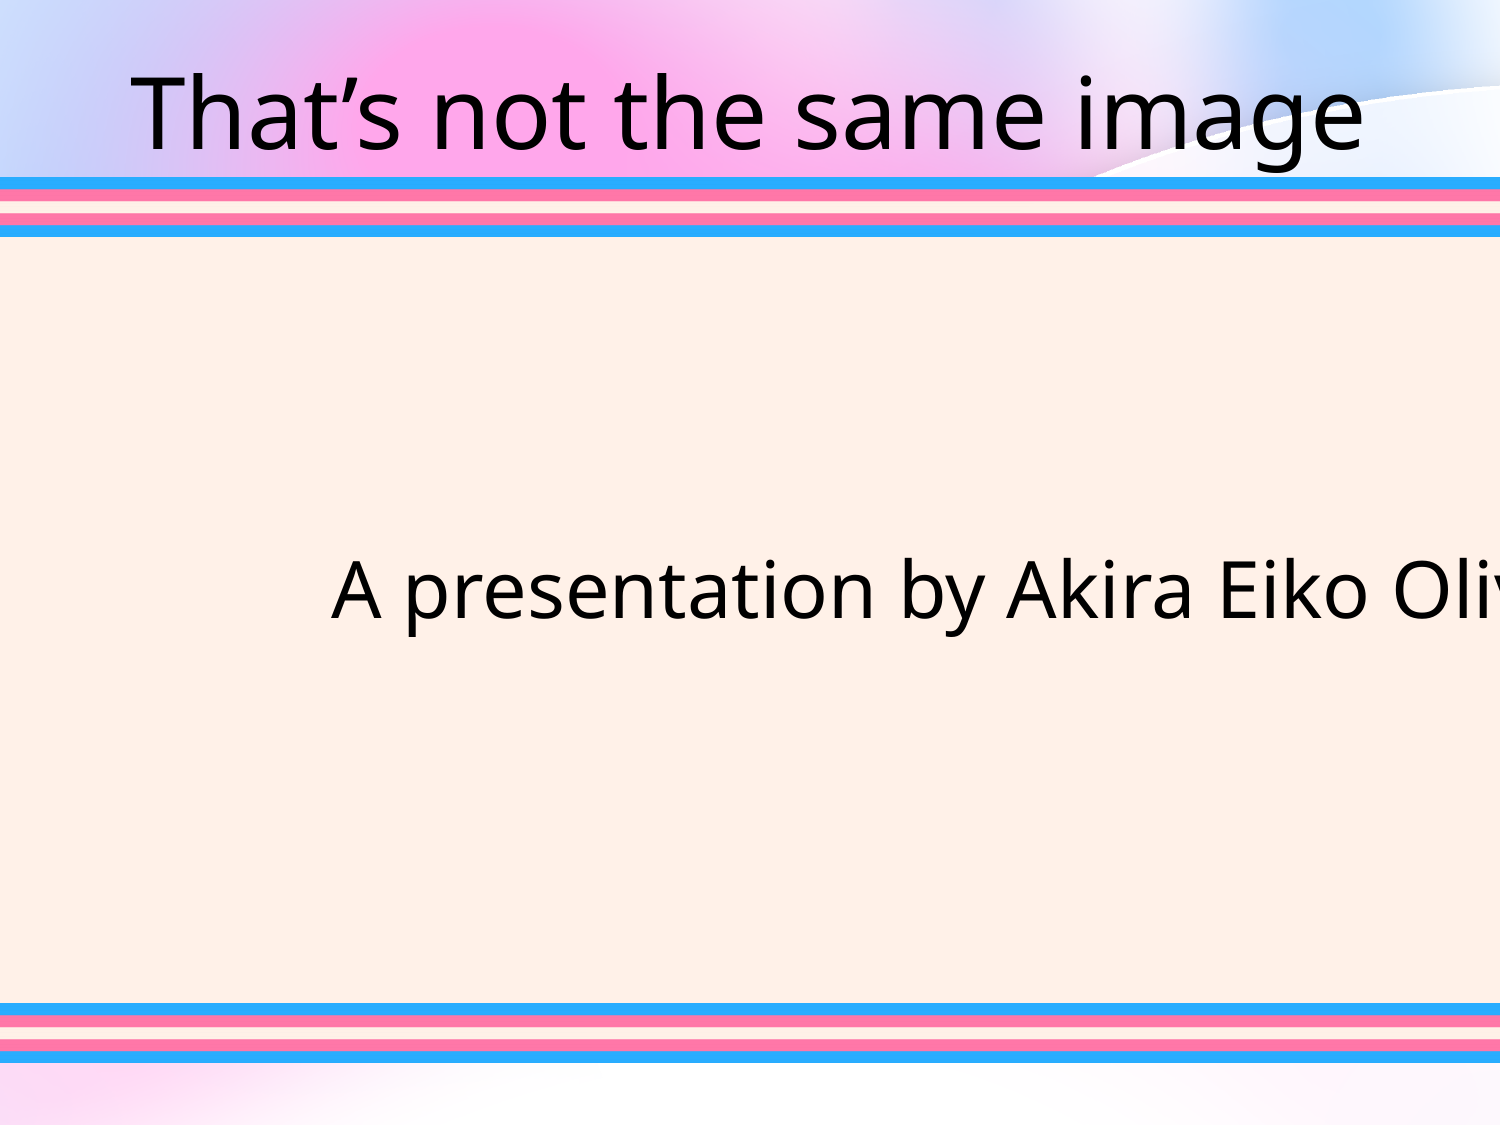

# That’s not the same image
A presentation by Akira Eiko Olivia Pink